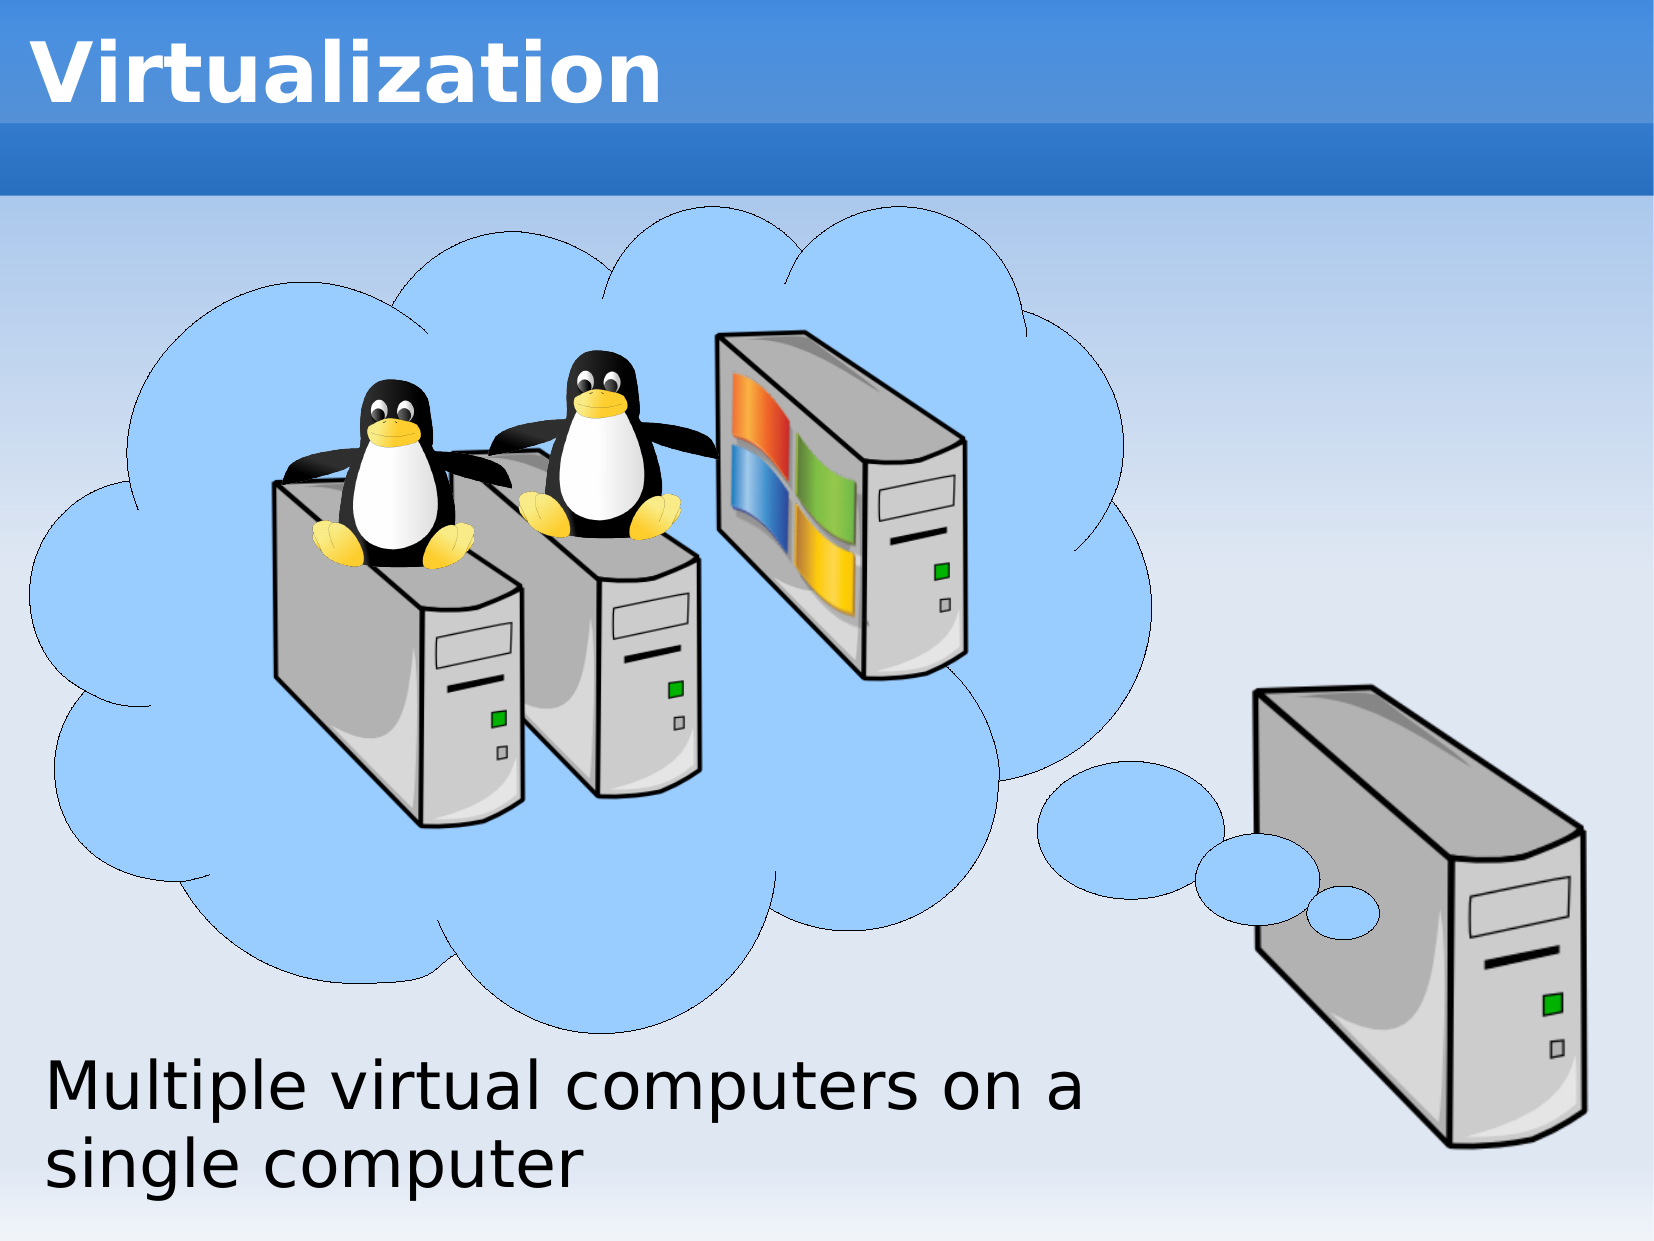

# Virtualization
Multiple virtual computers on a single computer